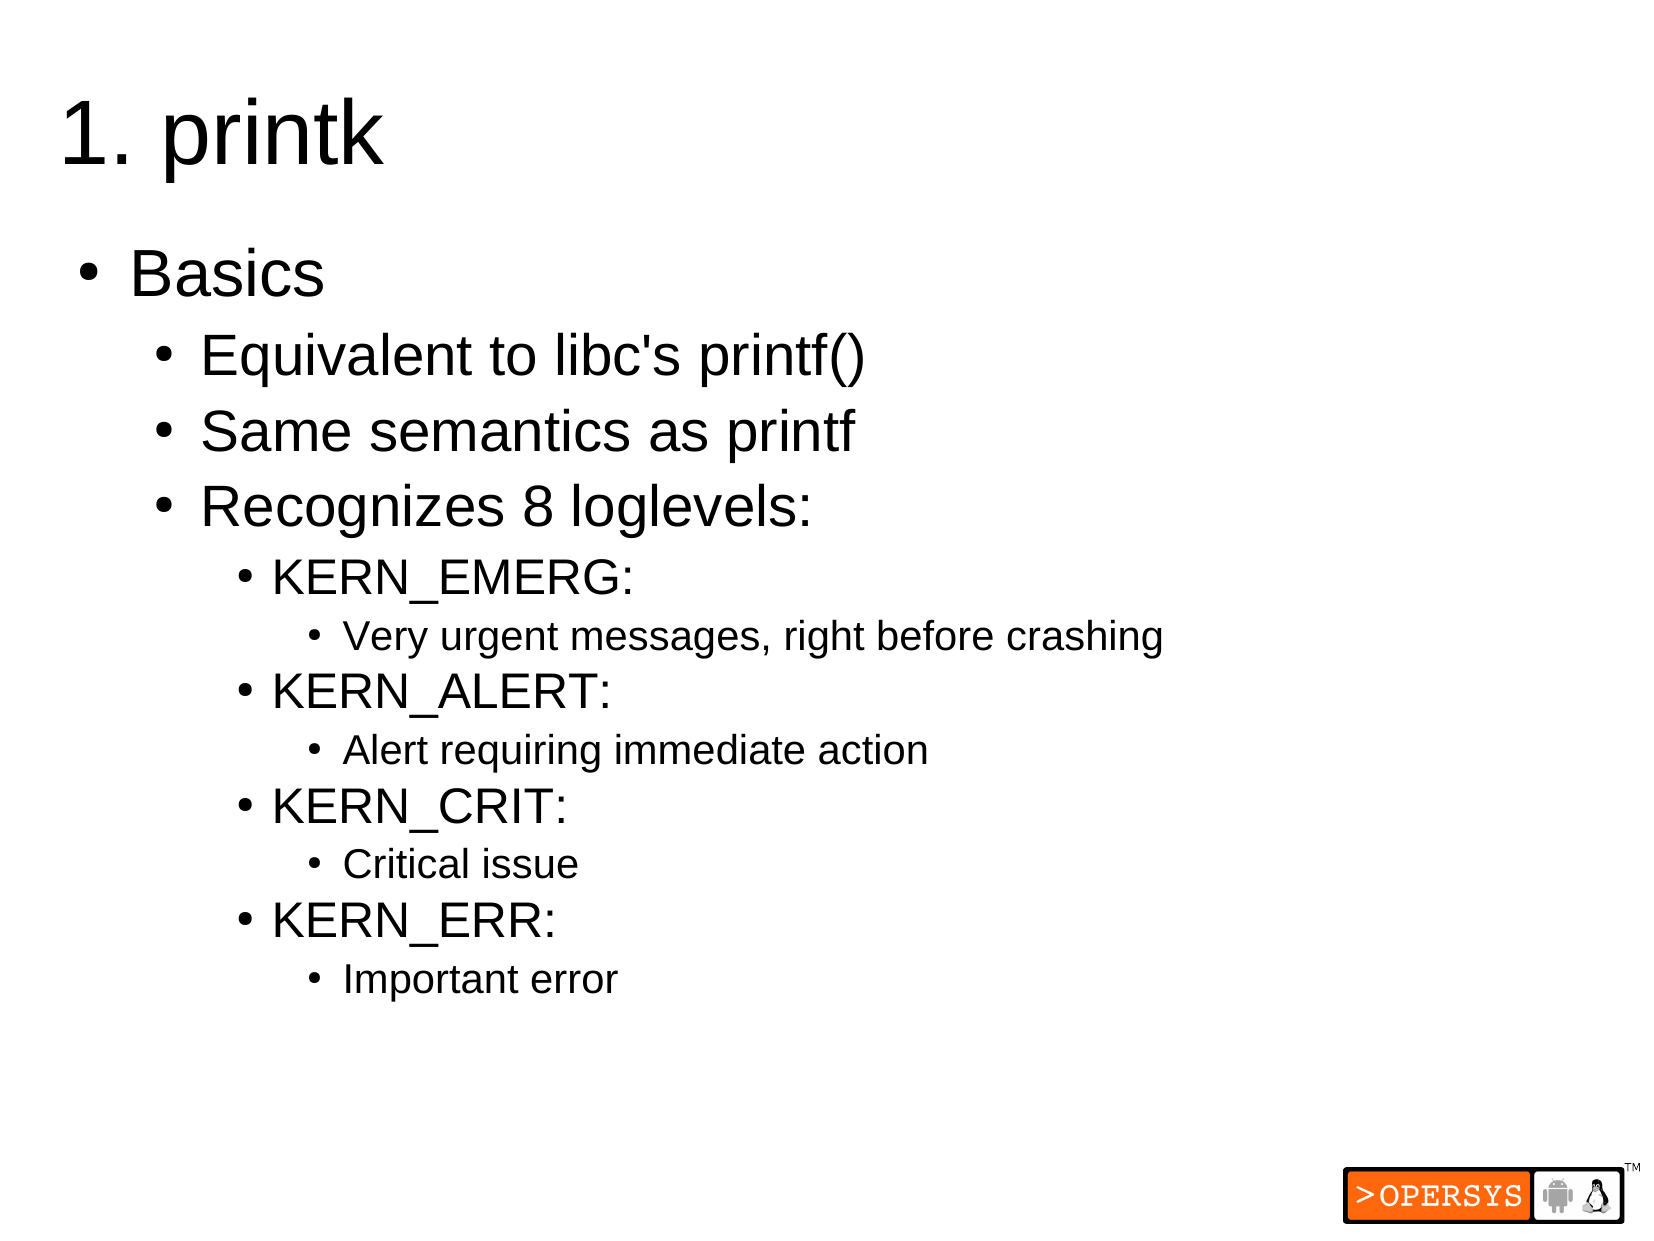

# 1. printk
Basics
Equivalent to libc's printf()
Same semantics as printf
Recognizes 8 loglevels:
KERN_EMERG:
Very urgent messages, right before crashing
KERN_ALERT:
Alert requiring immediate action
KERN_CRIT:
Critical issue
KERN_ERR:
Important error